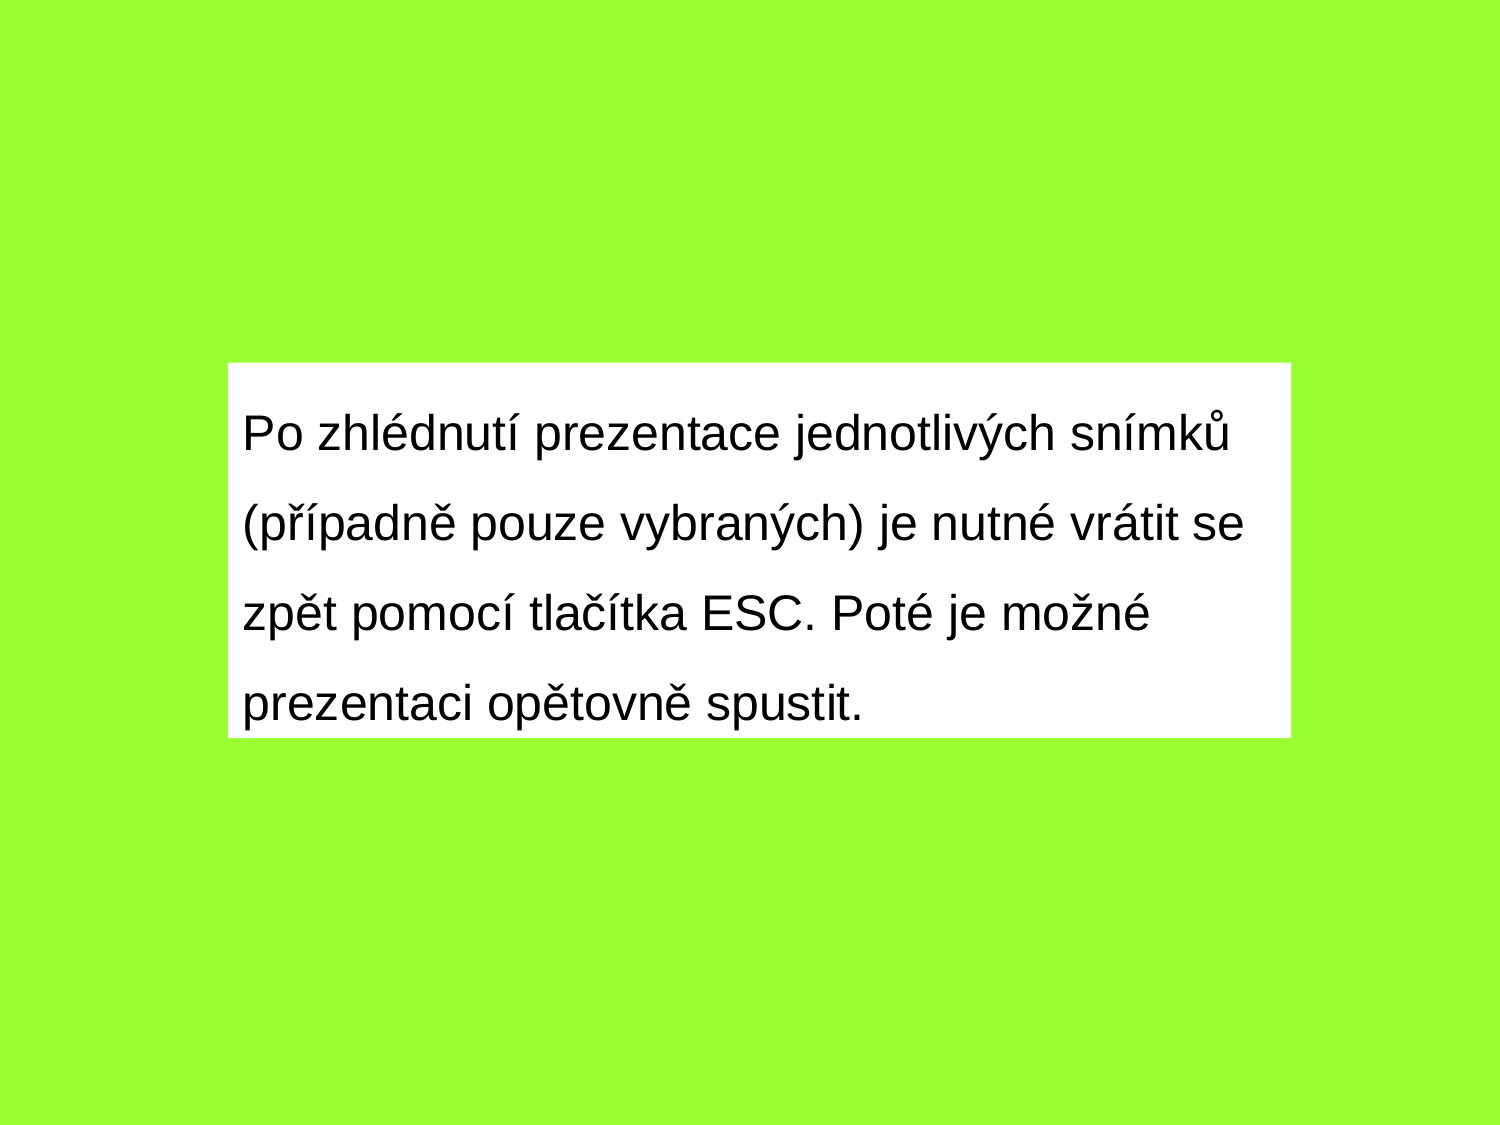

Po zhlédnutí prezentace jednotlivých snímků (případně pouze vybraných) je nutné vrátit se zpět pomocí tlačítka ESC. Poté je možné prezentaci opětovně spustit.